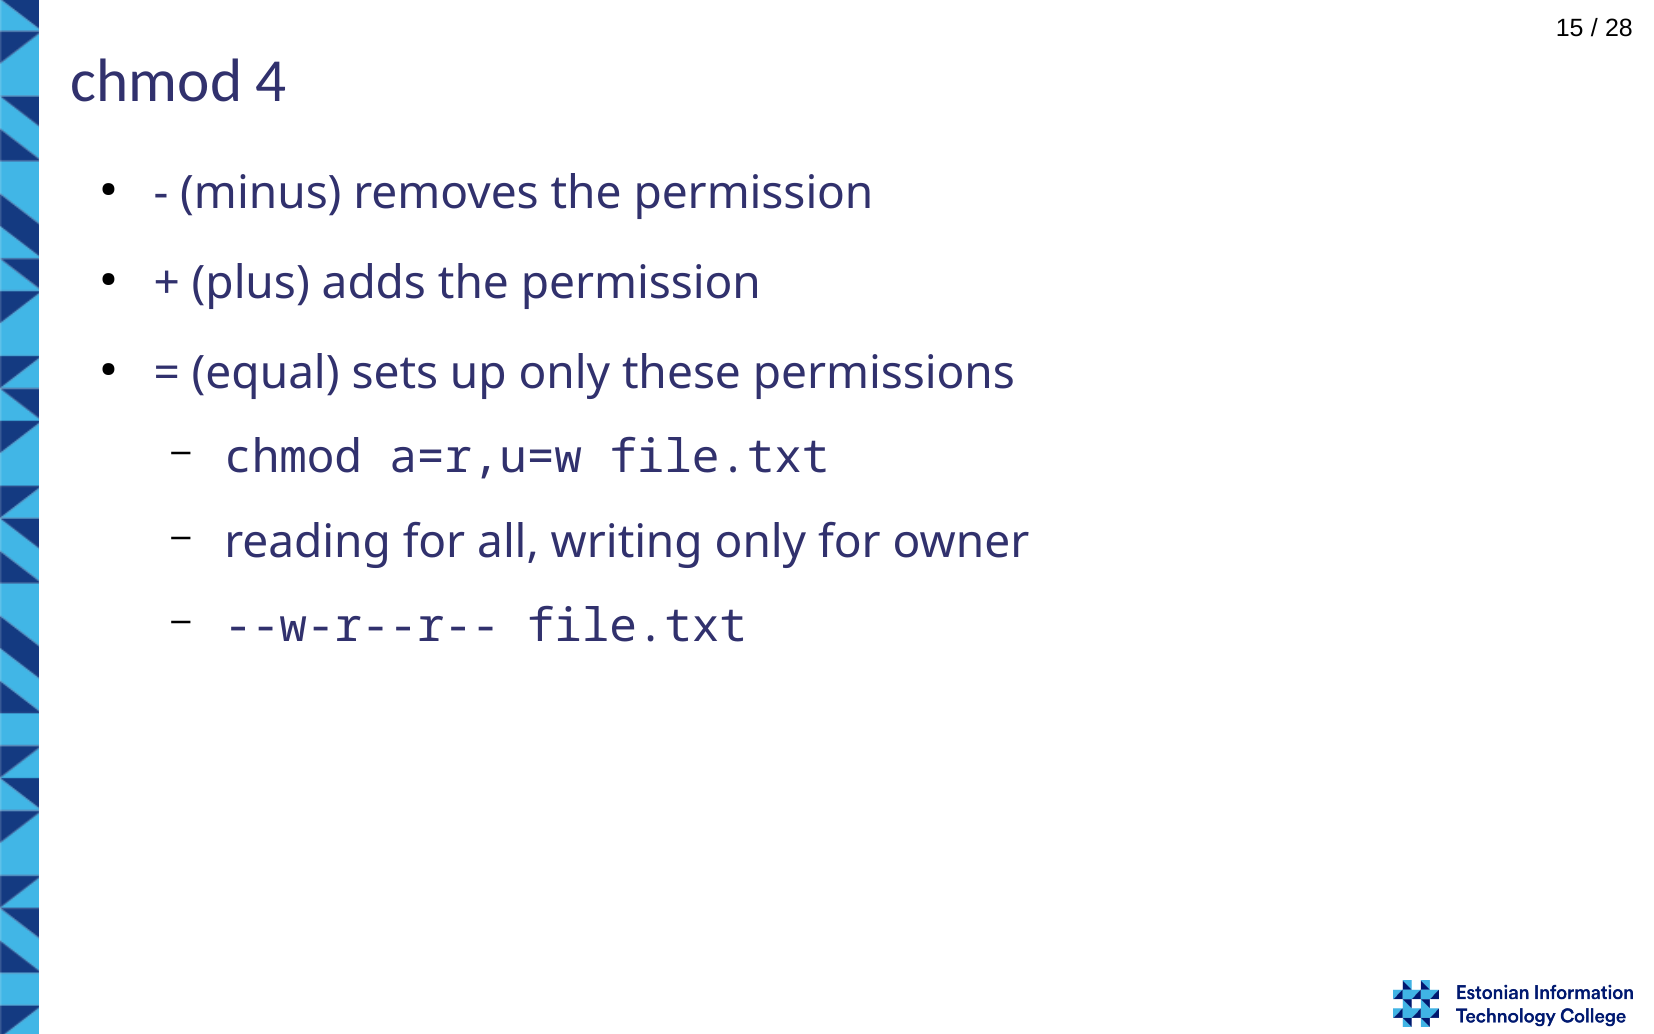

# chmod 4
- (minus) removes the permission
+ (plus) adds the permission
= (equal) sets up only these permissions
chmod a=r,u=w file.txt
reading for all, writing only for owner
--w-r--r-- file.txt